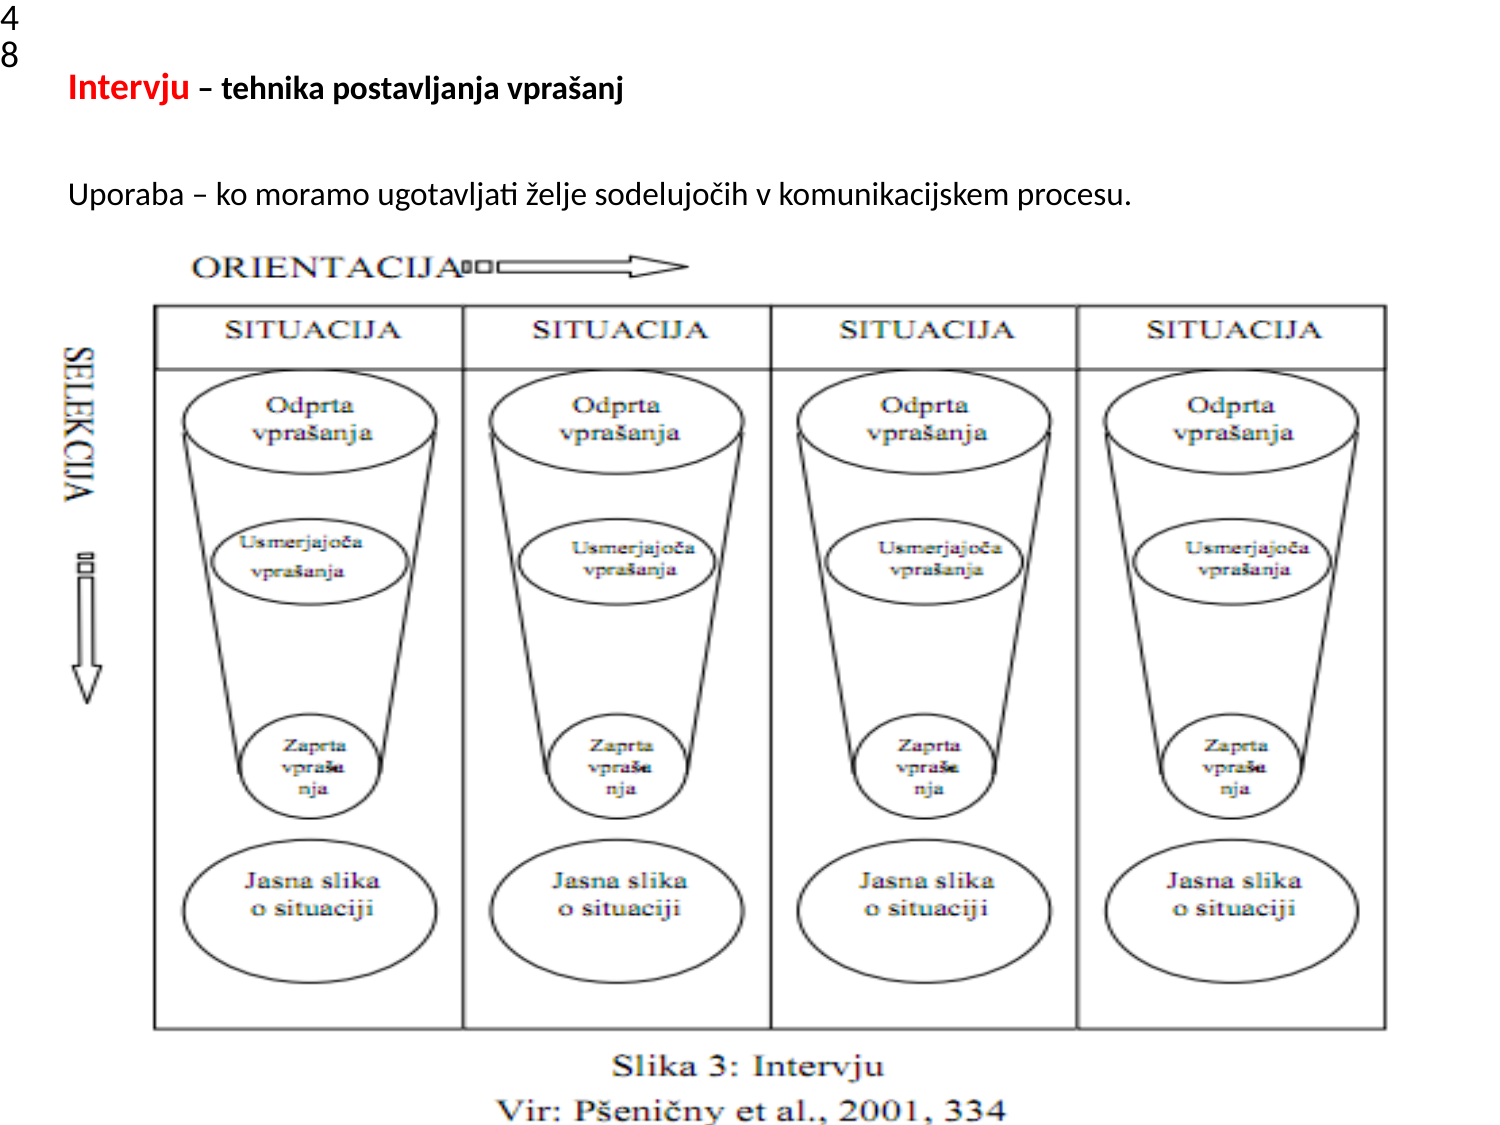

Intervju – tehnika postavljanja vprašanj
Uporaba – ko moramo ugotavljati želje sodelujočih v komunikacijskem procesu.